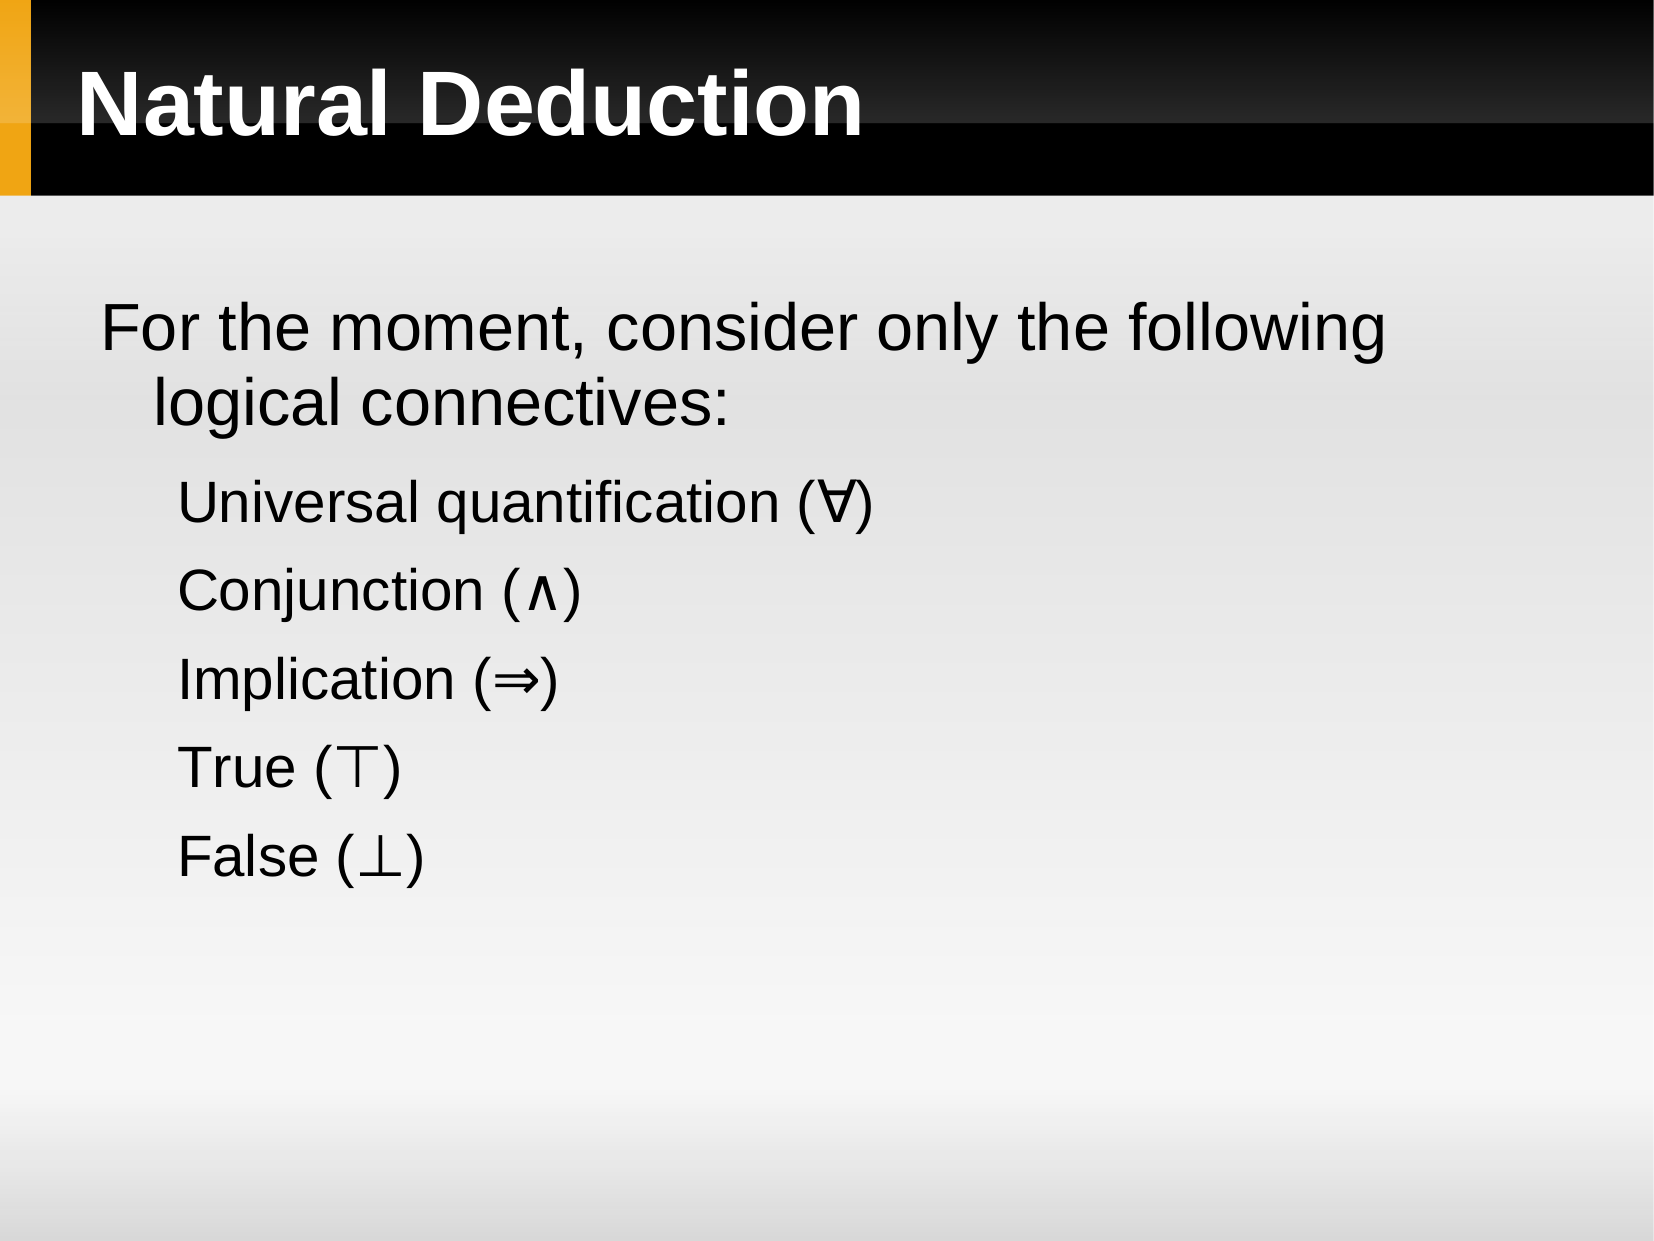

# Natural Deduction
For the moment, consider only the following logical connectives:
Universal quantification (∀)
Conjunction (∧)
Implication (⇒)
True (⊤)
False (⊥)